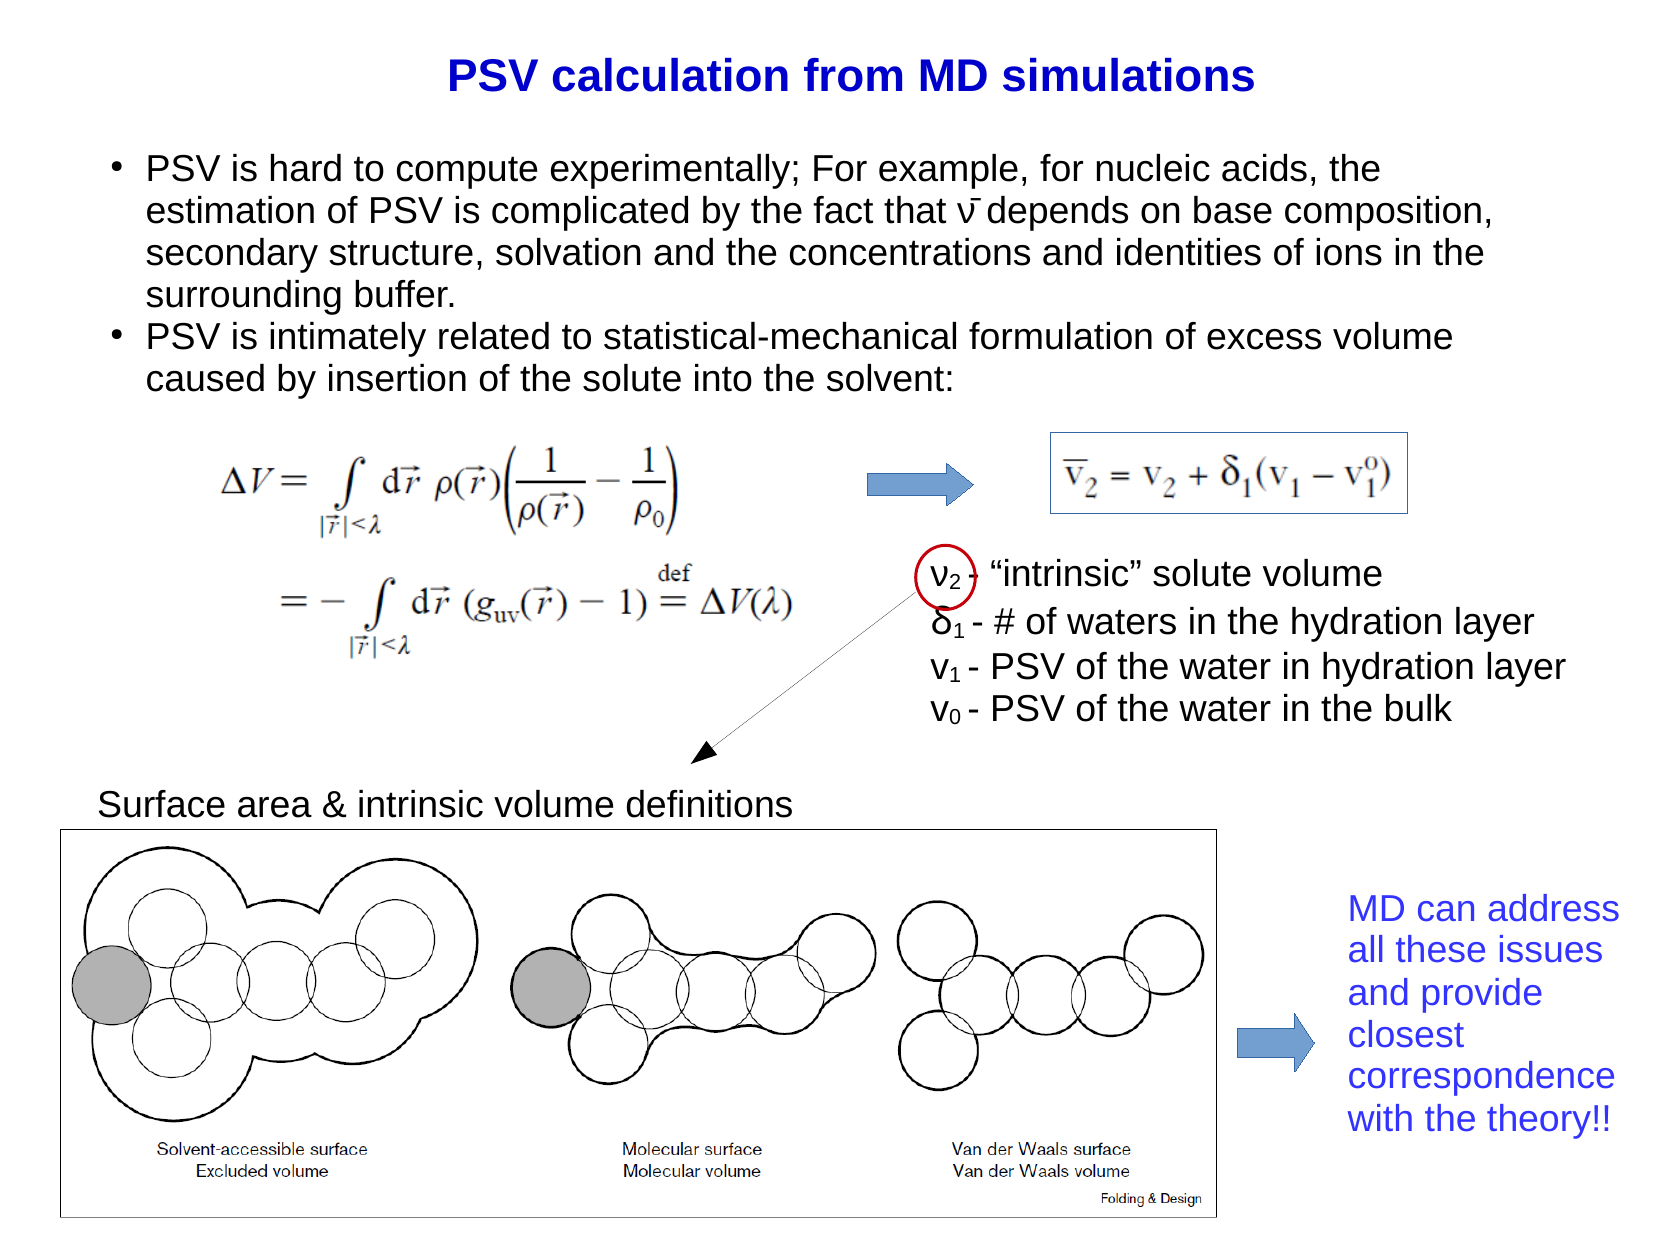

PSV calculation from MD simulations
PSV is hard to compute experimentally; For example, for nucleic acids, the estimation of PSV is complicated by the fact that ν̄ depends on base composition, secondary structure, solvation and the concentrations and identities of ions in the surrounding buffer.
PSV is intimately related to statistical-mechanical formulation of excess volume caused by insertion of the solute into the solvent:
ν2 - “intrinsic” solute volume
δ1 - # of waters in the hydration layer
v1 - PSV of the water in hydration layer
v0 - PSV of the water in the bulk
Surface area & intrinsic volume definitions
MD can address all these issues and provide closest correspondence with the theory!!